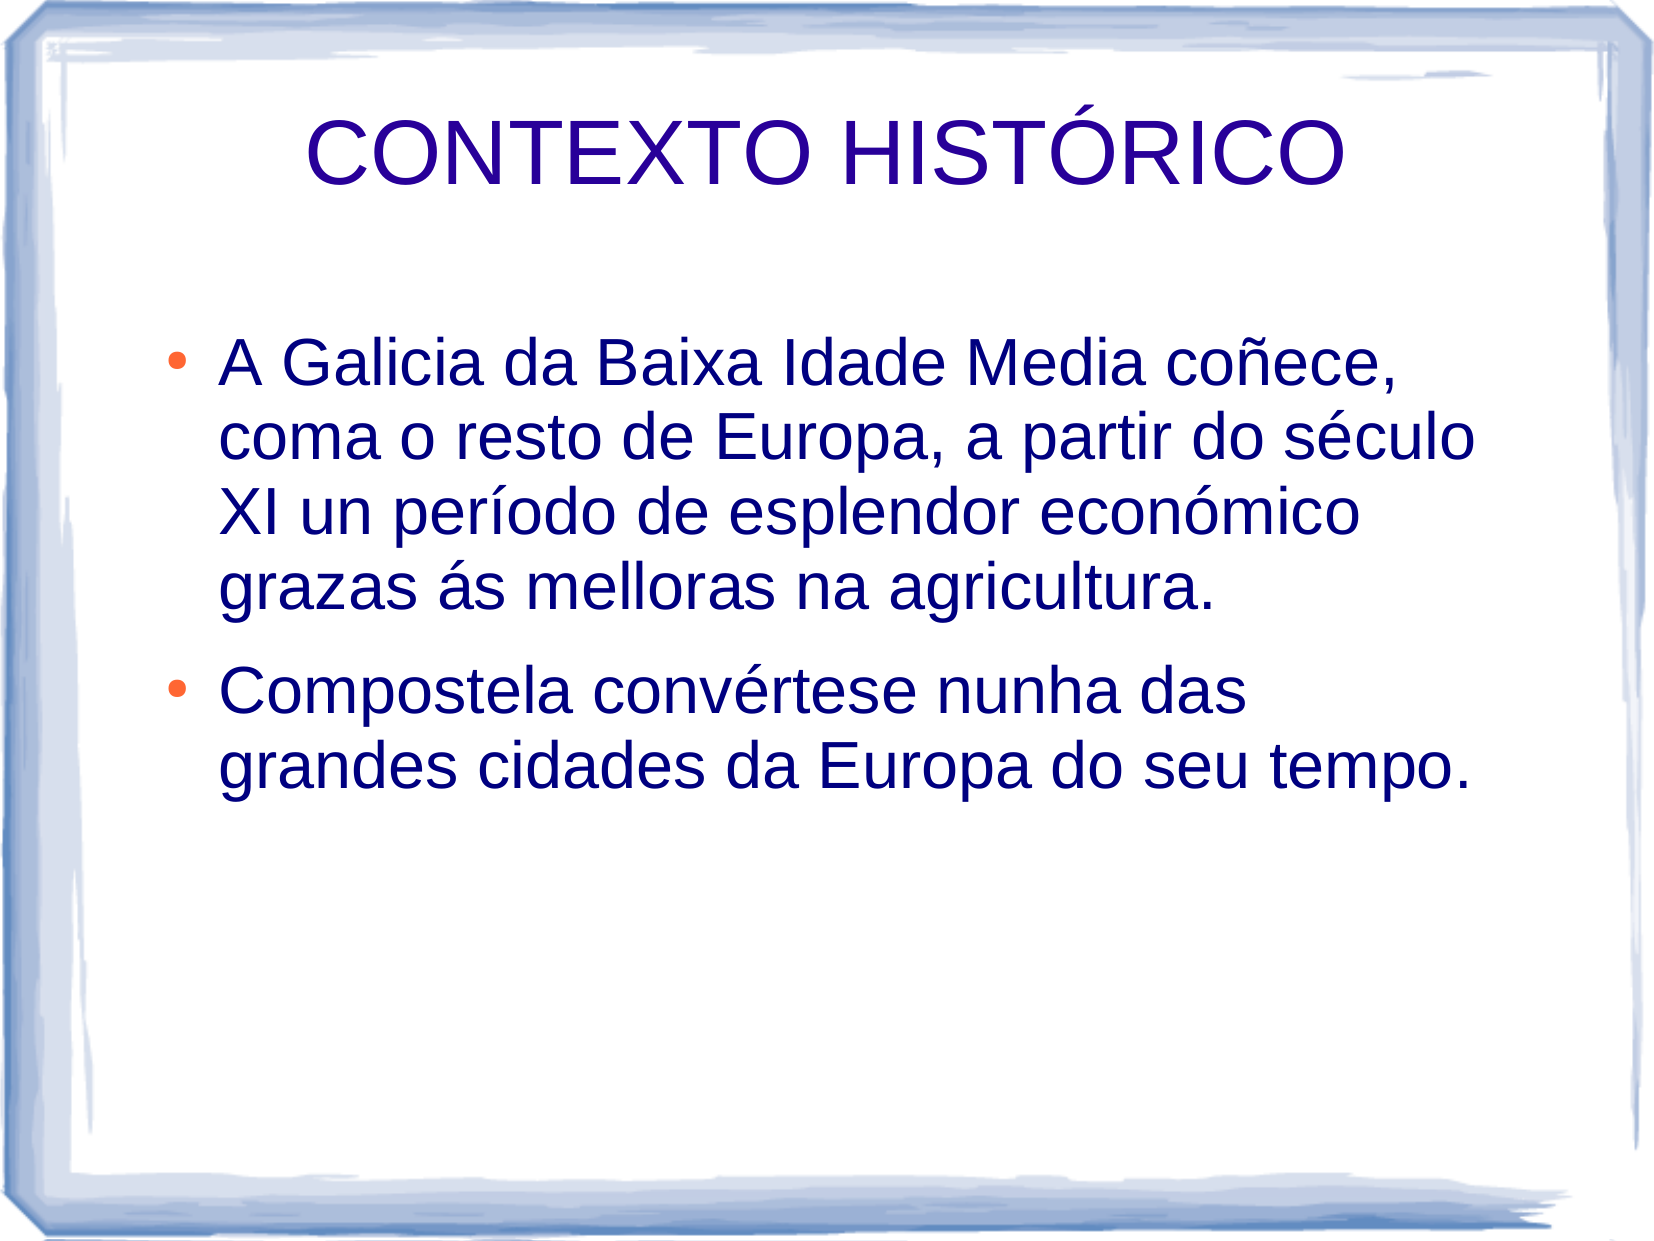

# CONTEXTO HISTÓRICO
A Galicia da Baixa Idade Media coñece, coma o resto de Europa, a partir do século XI un período de esplendor económico grazas ás melloras na agricultura.
Compostela convértese nunha das grandes cidades da Europa do seu tempo.